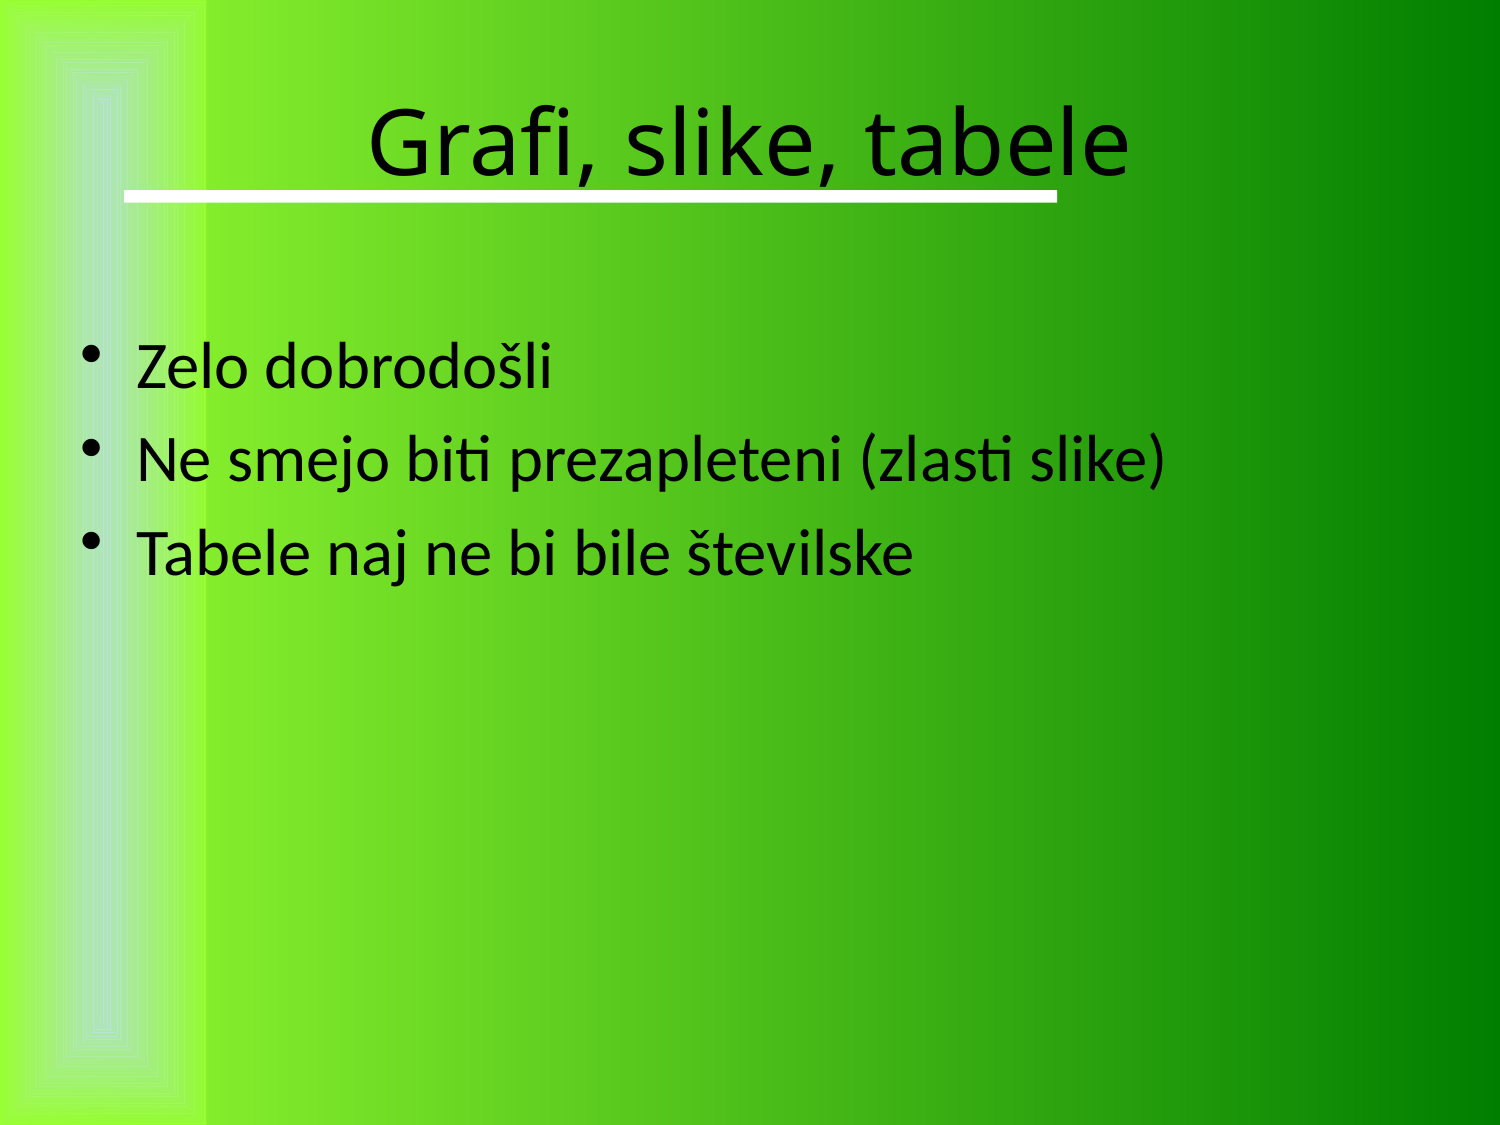

# Grafi, slike, tabele
Zelo dobrodošli
Ne smejo biti prezapleteni (zlasti slike)
Tabele naj ne bi bile številske